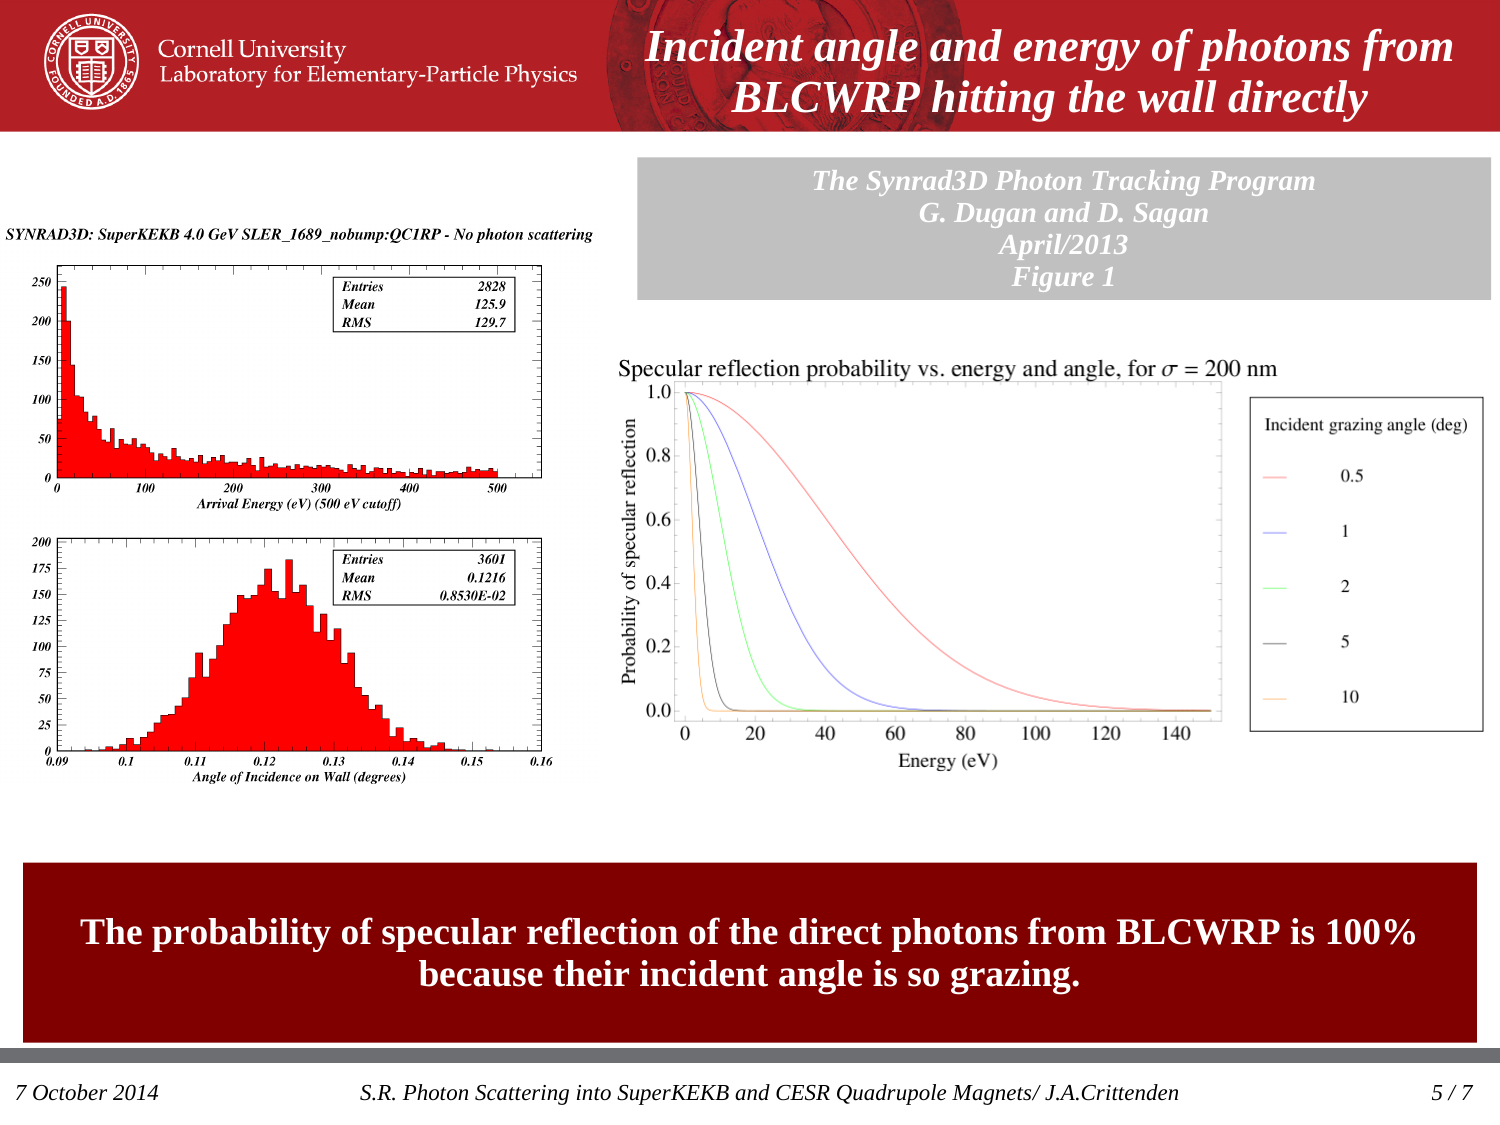

# Incident angle and energy of photons from BLCWRP hitting the wall directly
The Synrad3D Photon Tracking Program
G. Dugan and D. Sagan
April/2013
Figure 1
The probability of specular reflection of the direct photons from BLCWRP is 100%
because their incident angle is so grazing.